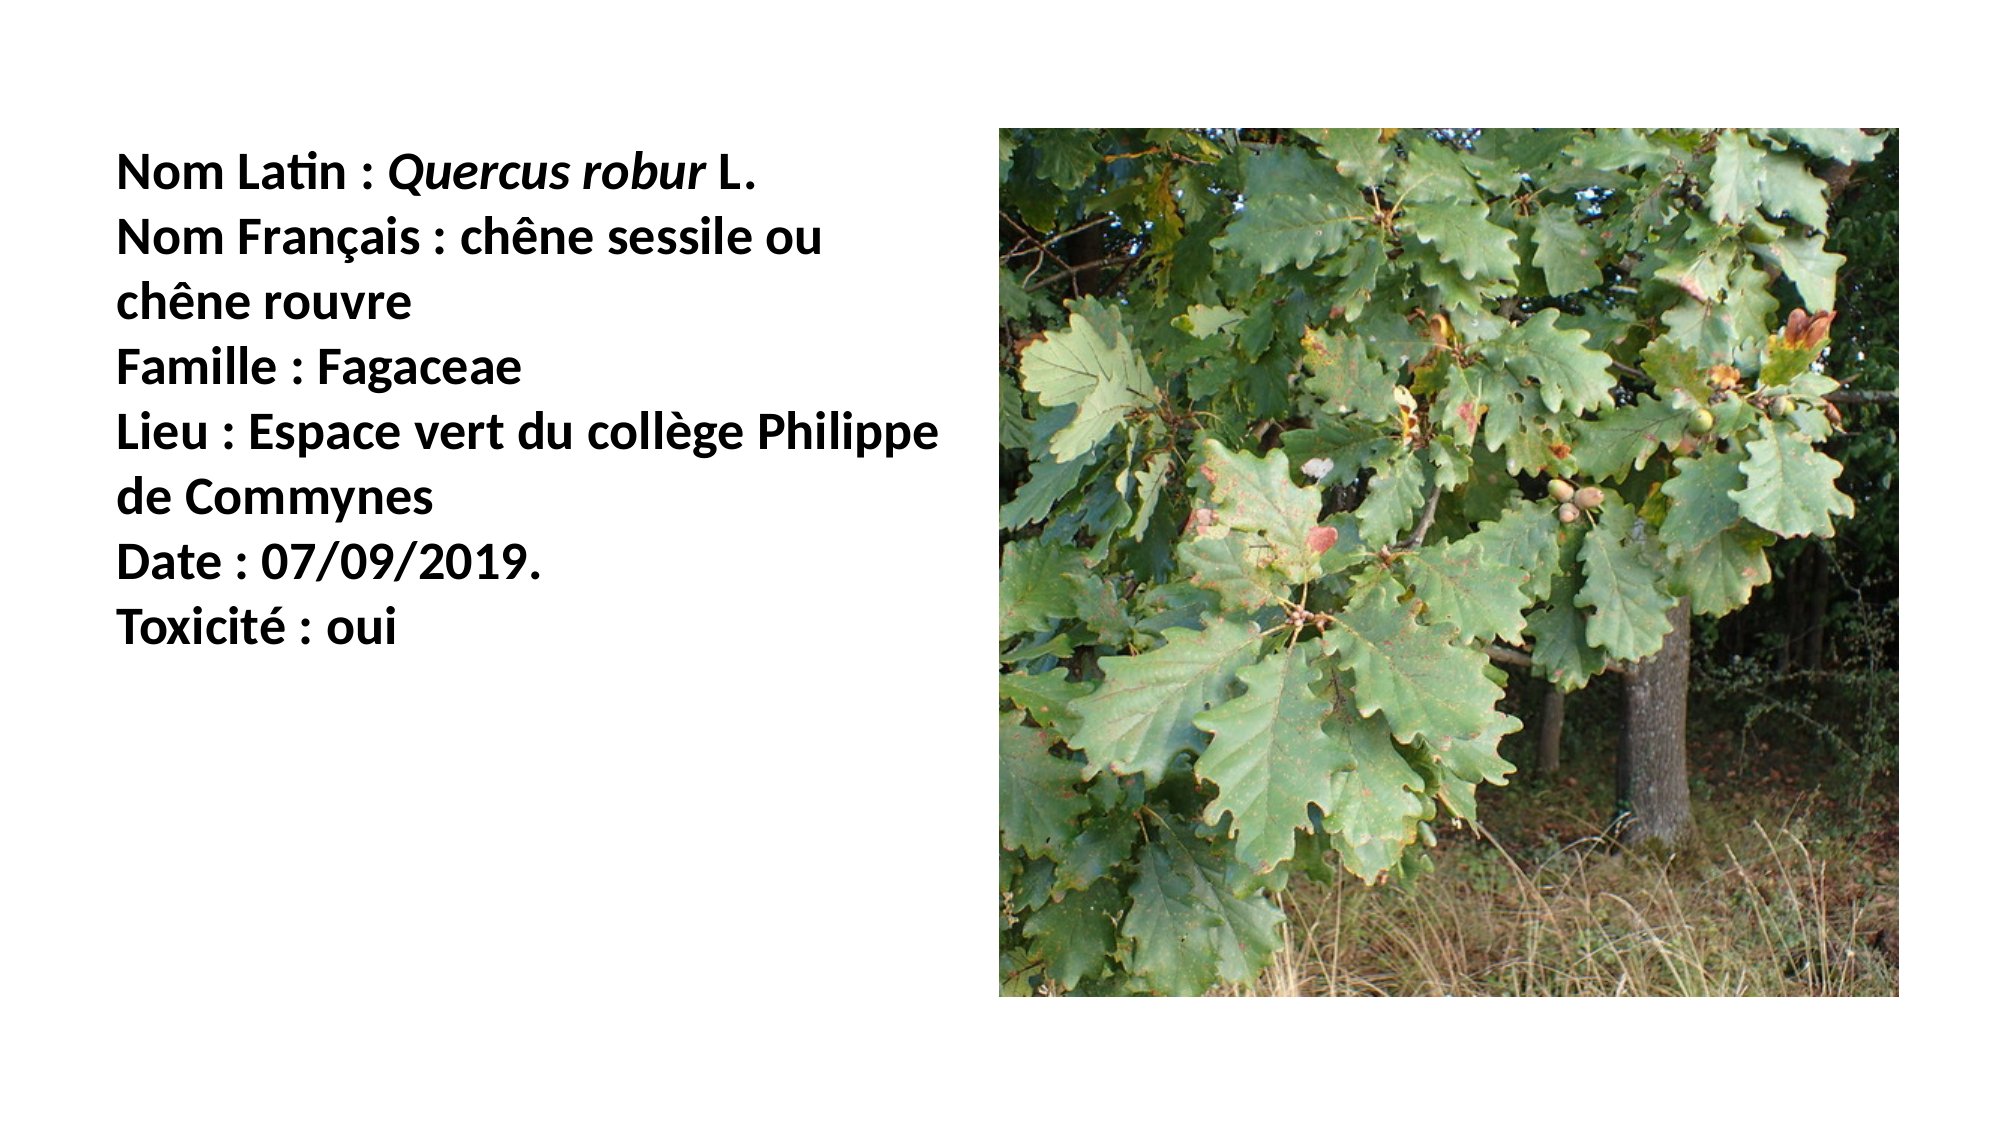

Nom Latin : Quercus robur L.
Nom Français : chêne sessile ou chêne rouvre
Famille : Fagaceae
Lieu : Espace vert du collège Philippe de Commynes
Date : 07/09/2019.
Toxicité : oui